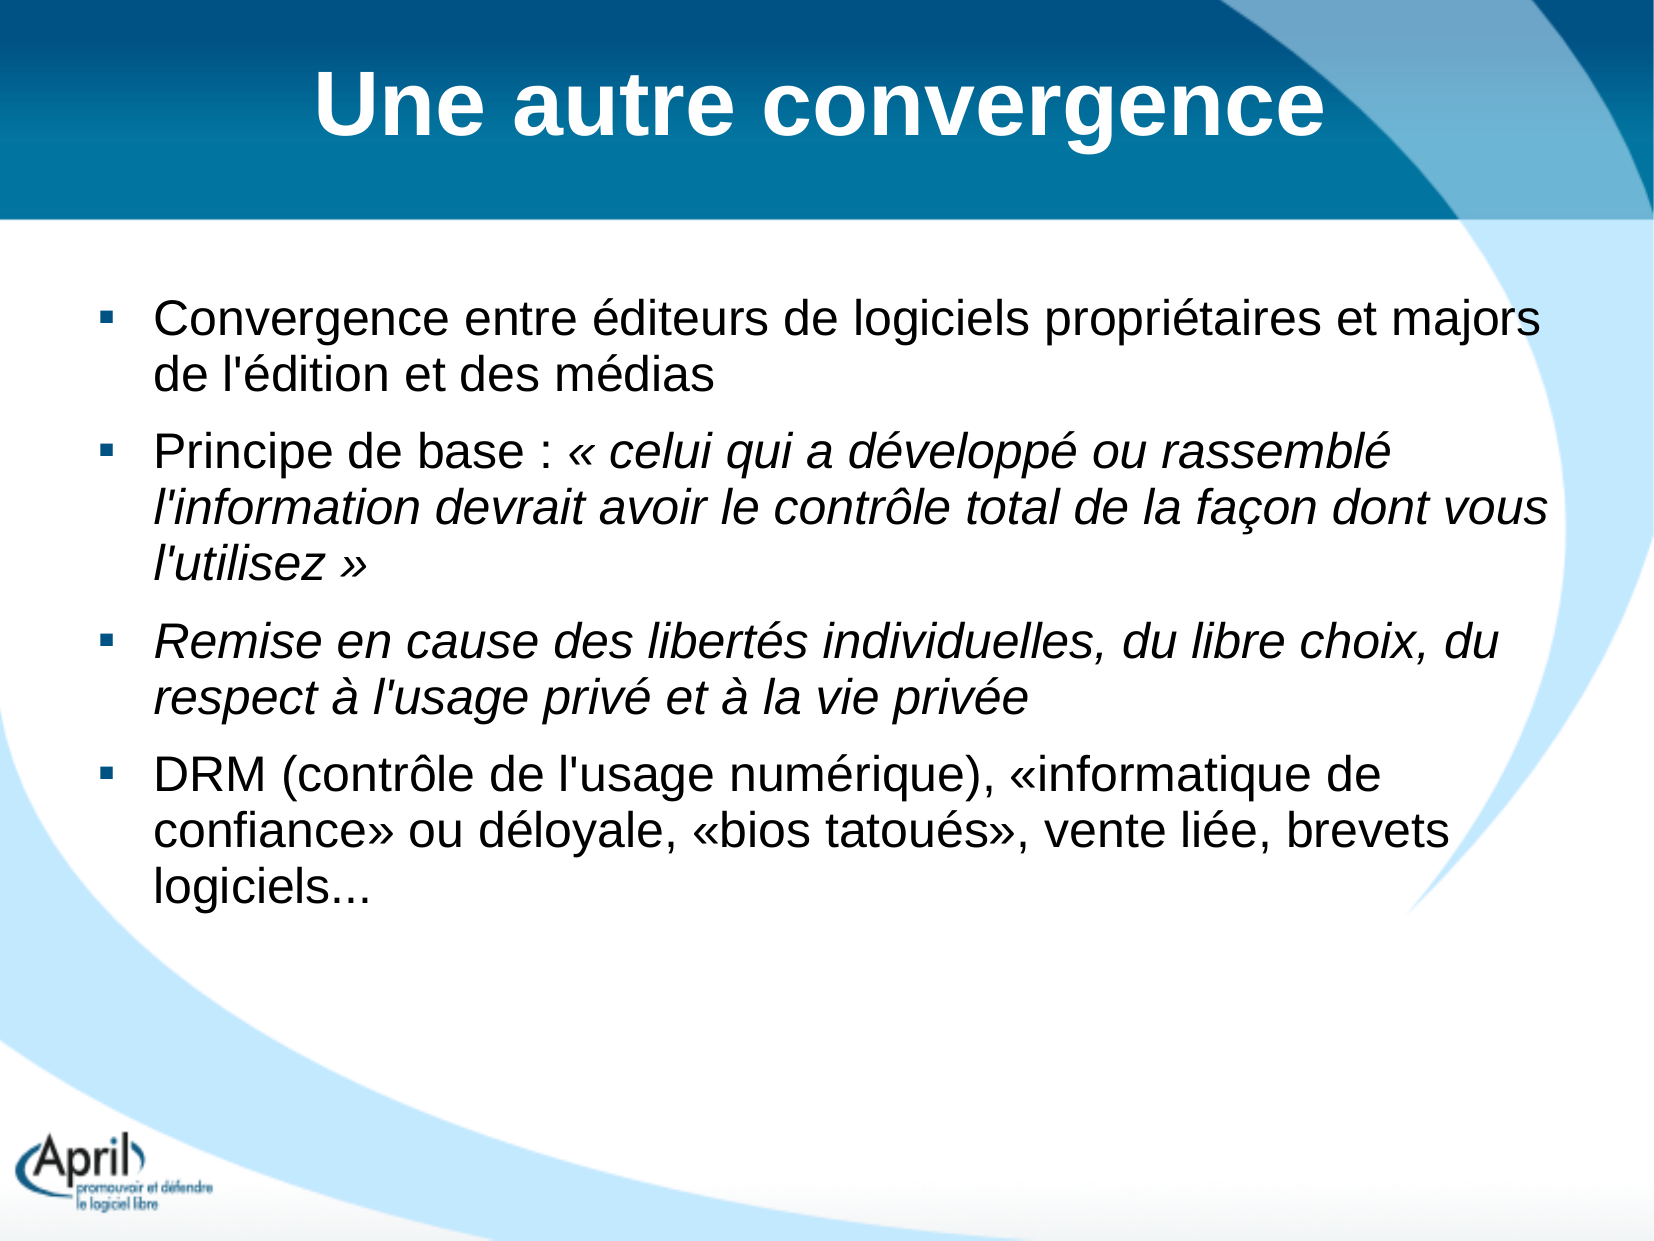

# Une autre convergence
Convergence entre éditeurs de logiciels propriétaires et majors de l'édition et des médias
Principe de base : « celui qui a développé ou rassemblé l'information devrait avoir le contrôle total de la façon dont vous l'utilisez »
Remise en cause des libertés individuelles, du libre choix, du respect à l'usage privé et à la vie privée
DRM (contrôle de l'usage numérique), «informatique de confiance» ou déloyale, «bios tatoués», vente liée, brevets logiciels...